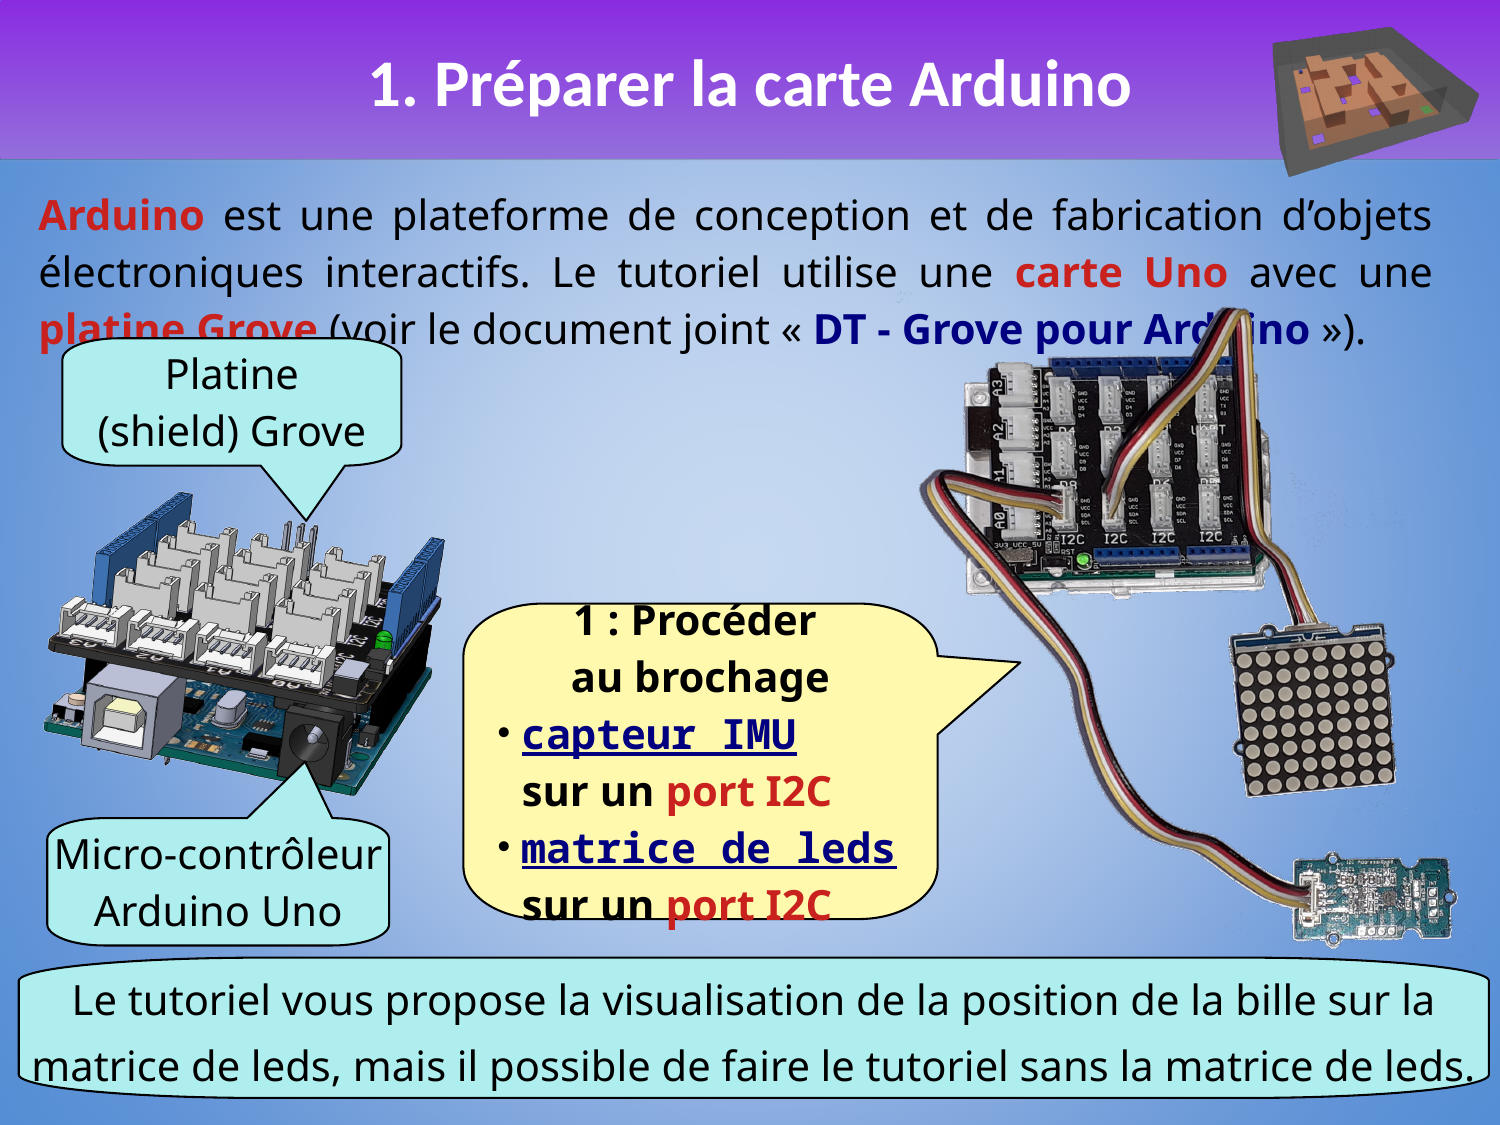

1. Préparer la carte Arduino
Arduino est une plateforme de conception et de fabrication d’objets électroniques interactifs. Le tutoriel utilise une carte Uno avec une platine Grove (voir le document joint « DT - Grove pour Arduino »).
Platine
(shield) Grove
Capteur IMU :
broche I2C
1 : Procéder
au brochage
 capteur IMU
 sur un port I2C
 matrice de leds
 sur un port I2C
Micro-contrôleur
Arduino Uno
Le tutoriel vous propose la visualisation de la position de la bille sur la
matrice de leds, mais il possible de faire le tutoriel sans la matrice de leds.